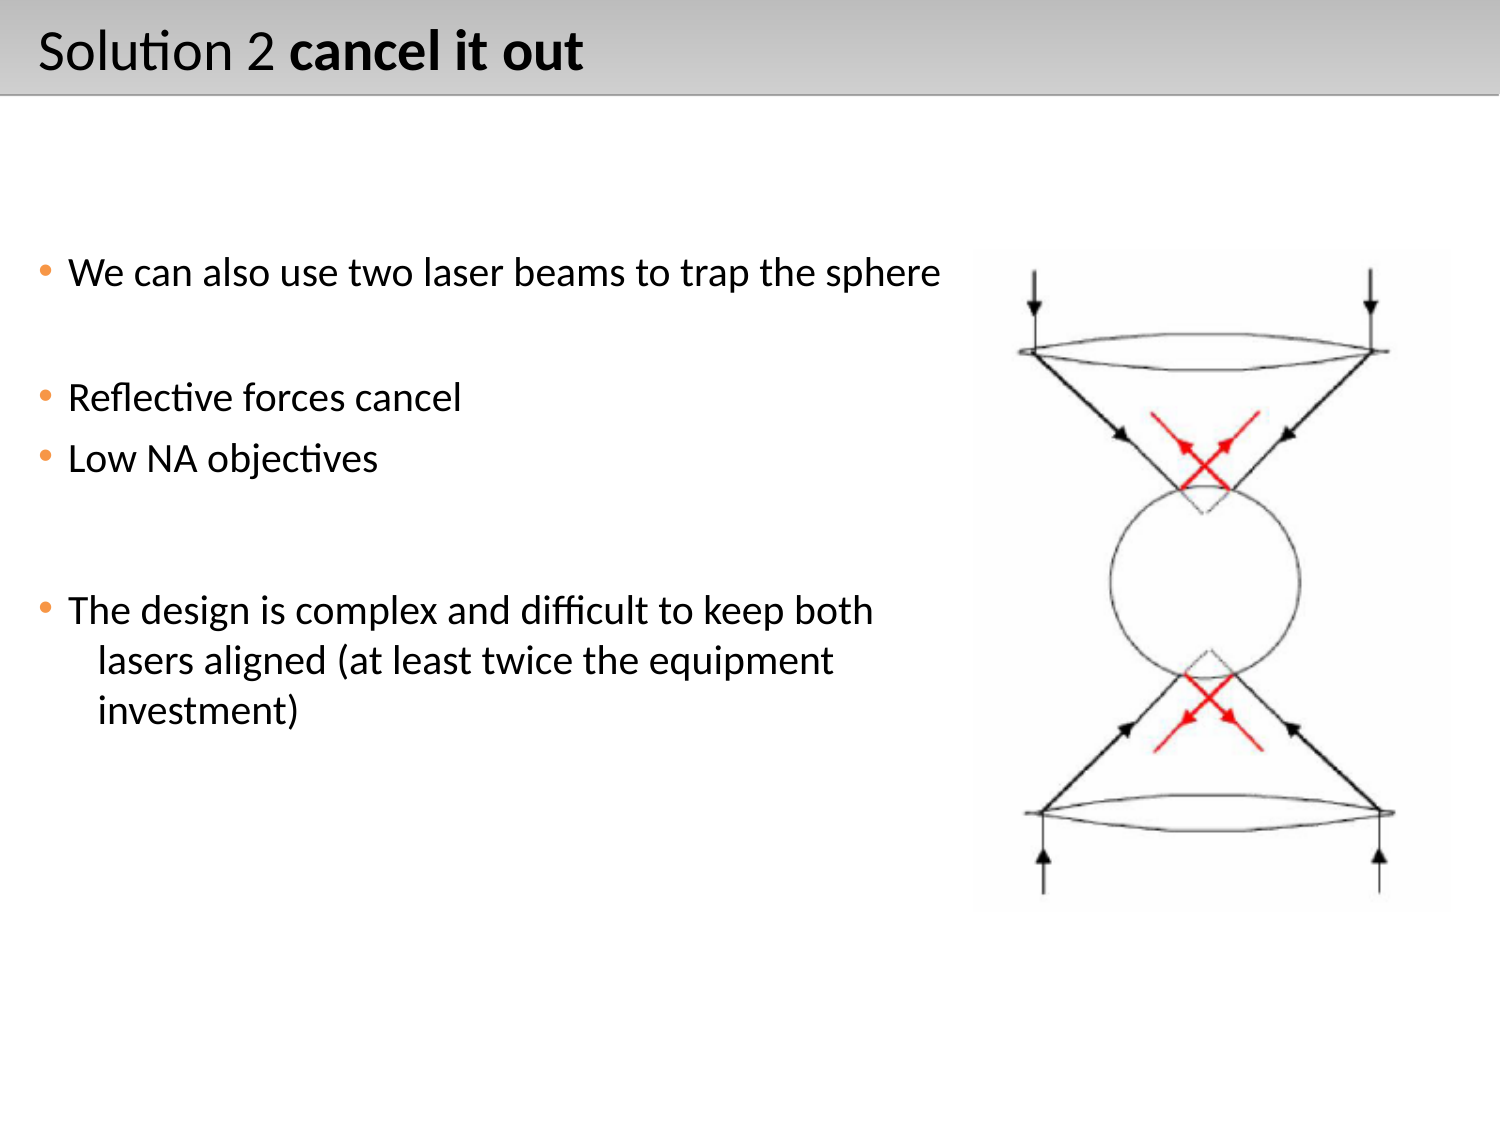

# Solution 2 cancel it out
We can also use two laser beams to trap the sphere
Reflective forces cancel
Low NA objectives
The design is complex and difficult to keep both lasers aligned (at least twice the equipment investment)